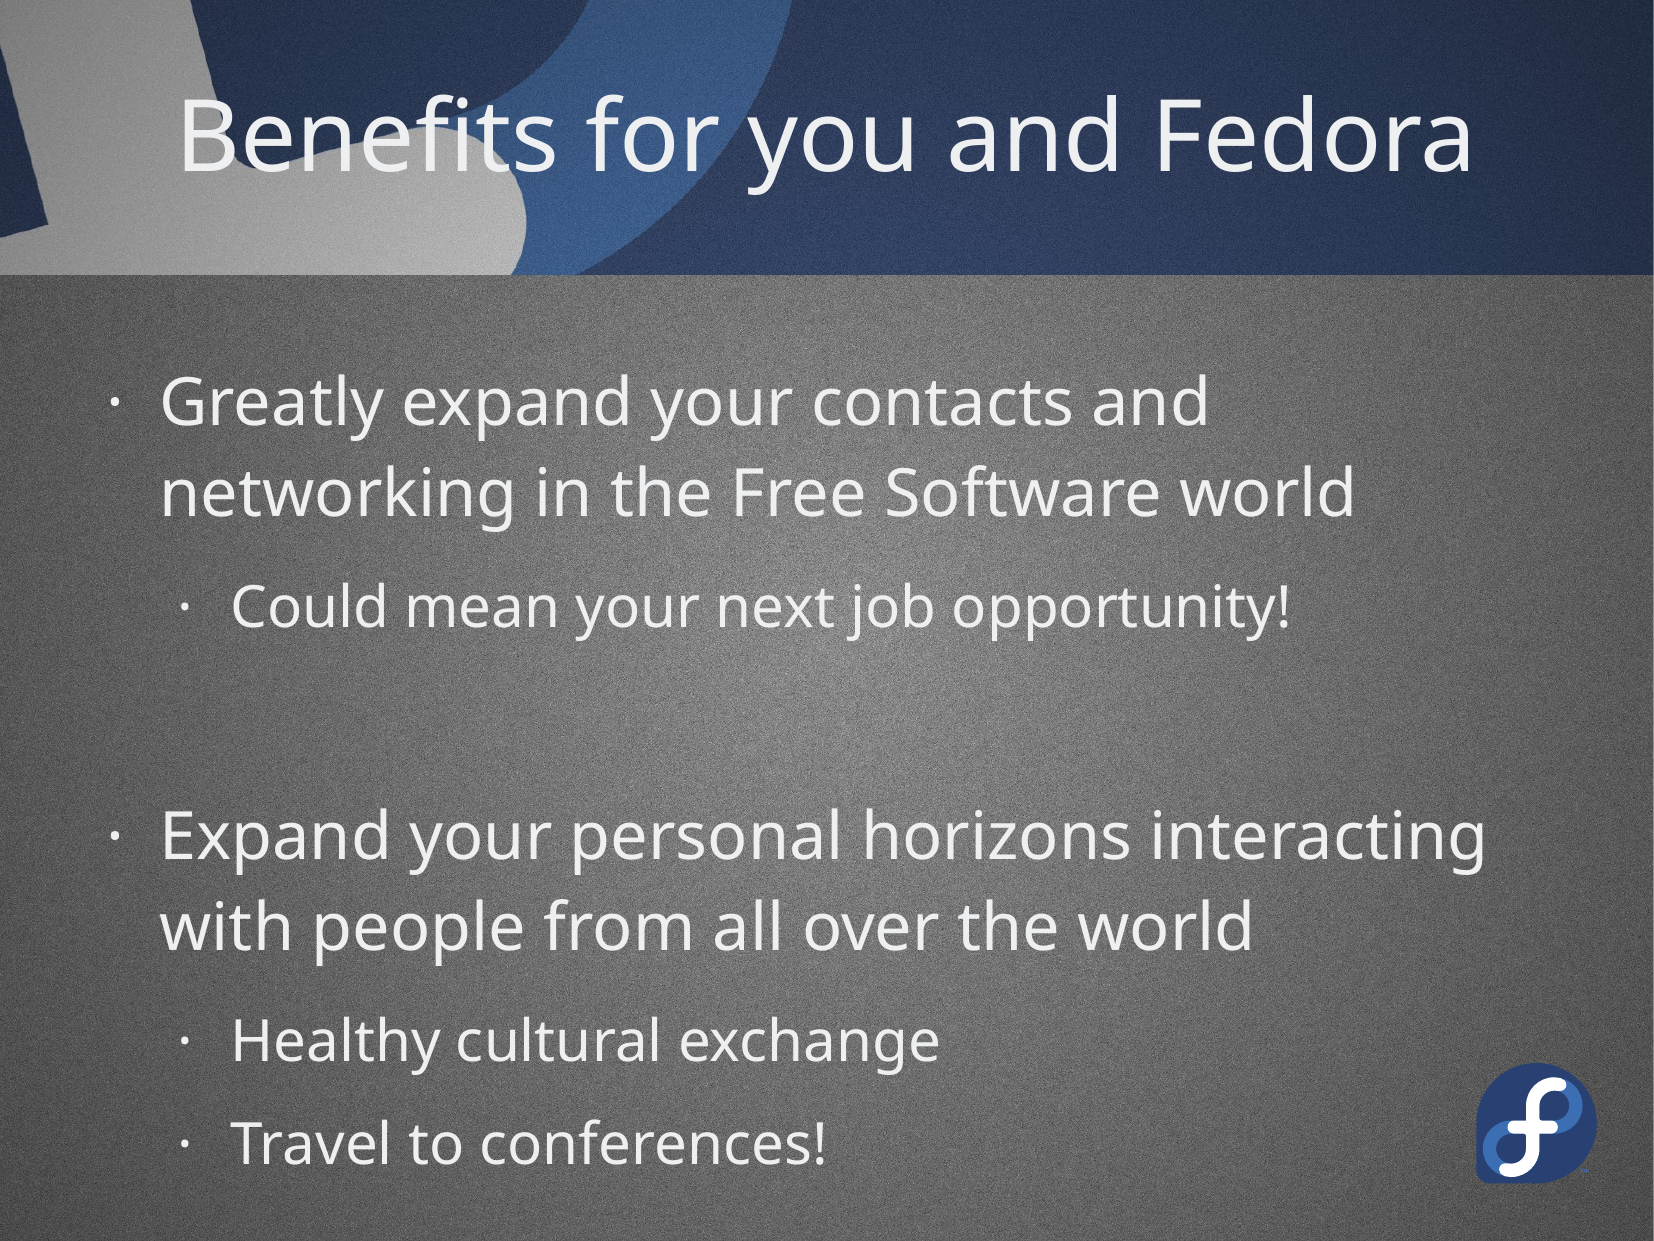

# Benefits for you and Fedora
Greatly expand your contacts and networking in the Free Software world
Could mean your next job opportunity!
Expand your personal horizons interacting with people from all over the world
Healthy cultural exchange
Travel to conferences!